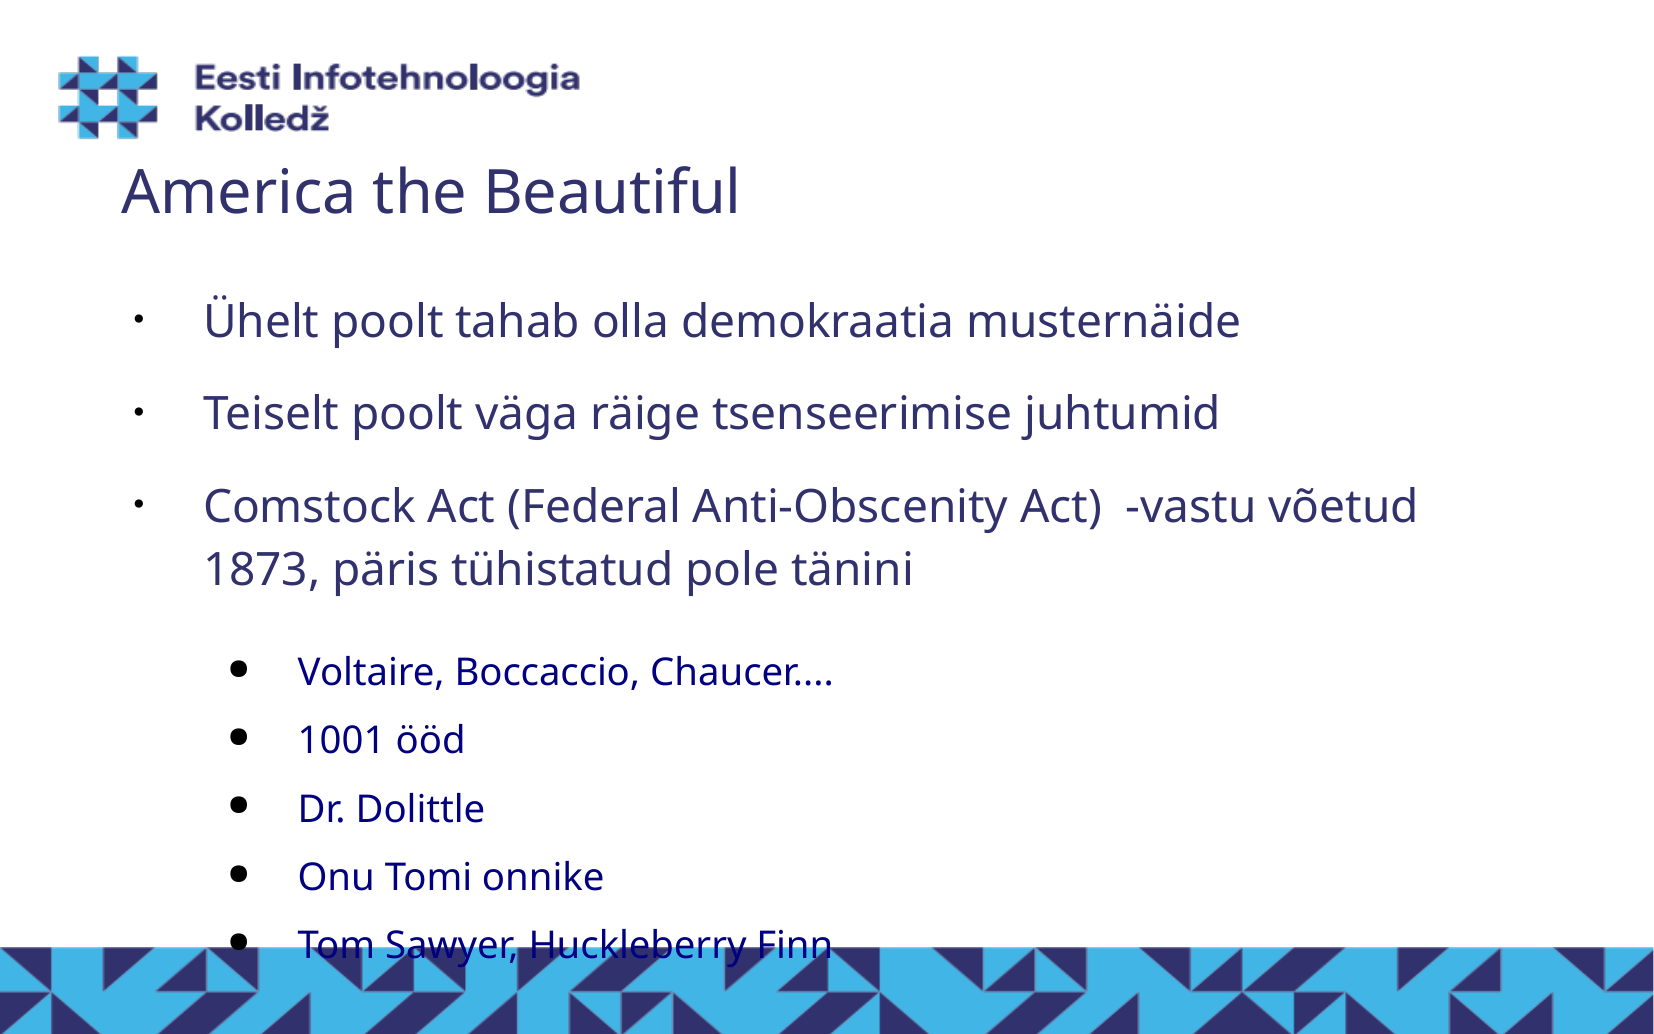

# America the Beautiful
Ühelt poolt tahab olla demokraatia musternäide
Teiselt poolt väga räige tsenseerimise juhtumid
Comstock Act (Federal Anti-Obscenity Act) -vastu võetud 1873, päris tühistatud pole tänini
Voltaire, Boccaccio, Chaucer....
1001 ööd
Dr. Dolittle
Onu Tomi onnike
Tom Sawyer, Huckleberry Finn